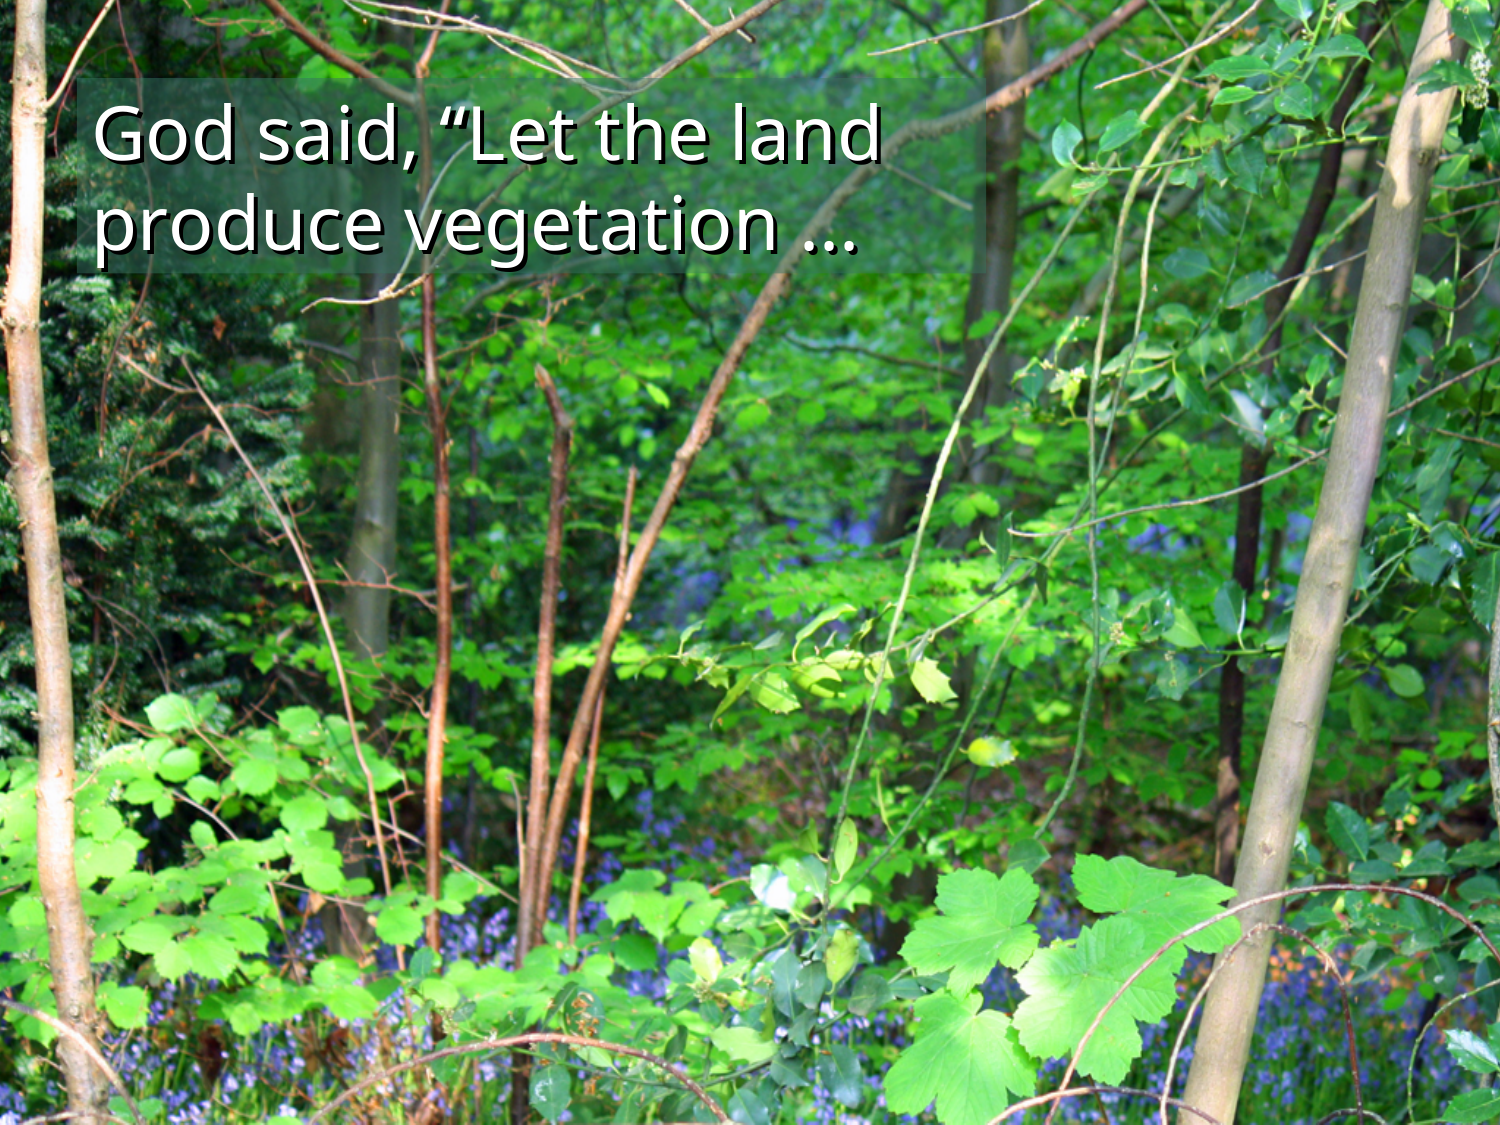

God said, “Let the land produce vegetation ...